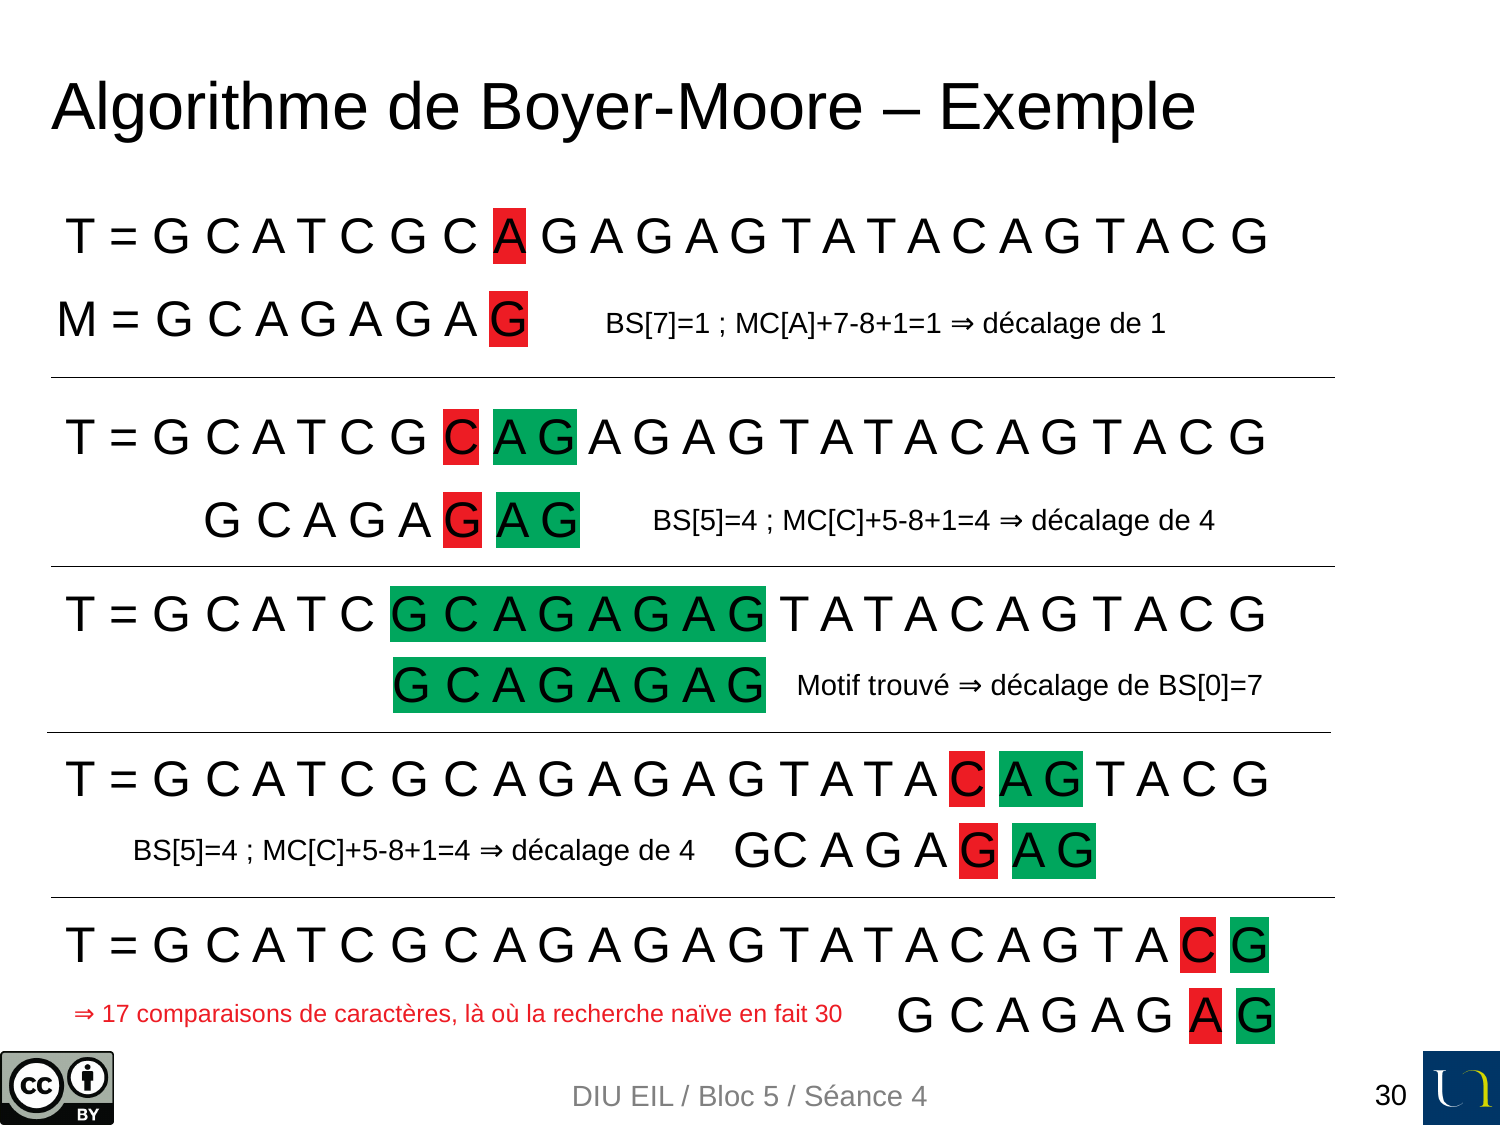

# Algorithme de Boyer-Moore – Exemple
T = G C A T C G C A G A G A G T A T A C A G T A C G
M = G C A G A G A G
BS[7]=1 ; MC[A]+7-8+1=1 ⇒ décalage de 1
T = G C A T C G C A G A G A G T A T A C A G T A C G
G C A G A G A G
BS[5]=4 ; MC[C]+5-8+1=4 ⇒ décalage de 4
T = G C A T C G C A G A G A G T A T A C A G T A C G
G C A G A G A G
Motif trouvé ⇒ décalage de BS[0]=7
T = G C A T C G C A G A G A G T A T A C A G T A C G
GC A G A G A G
BS[5]=4 ; MC[C]+5-8+1=4 ⇒ décalage de 4
T = G C A T C G C A G A G A G T A T A C A G T A C G
G C A G A G A G
⇒ 17 comparaisons de caractères, là où la recherche naïve en fait 30
30